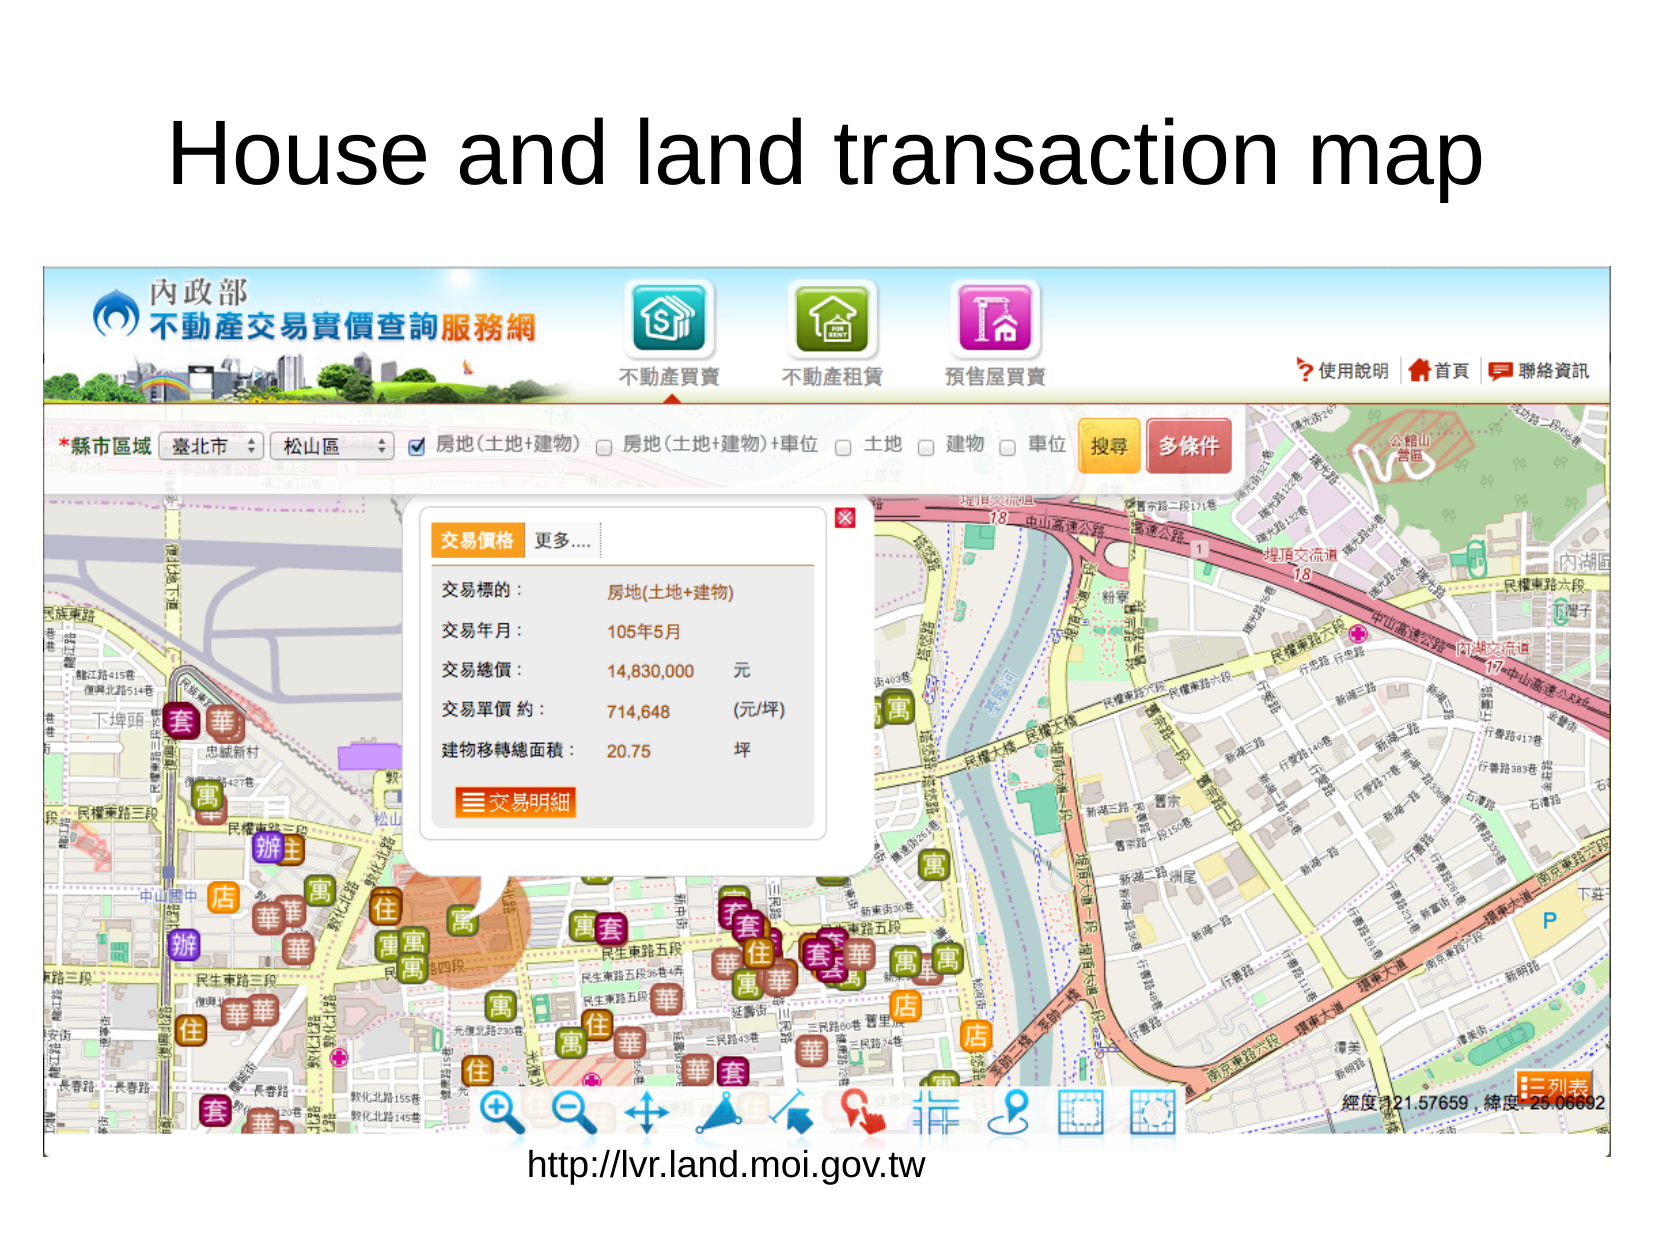

# House and land transaction map
http://lvr.land.moi.gov.tw